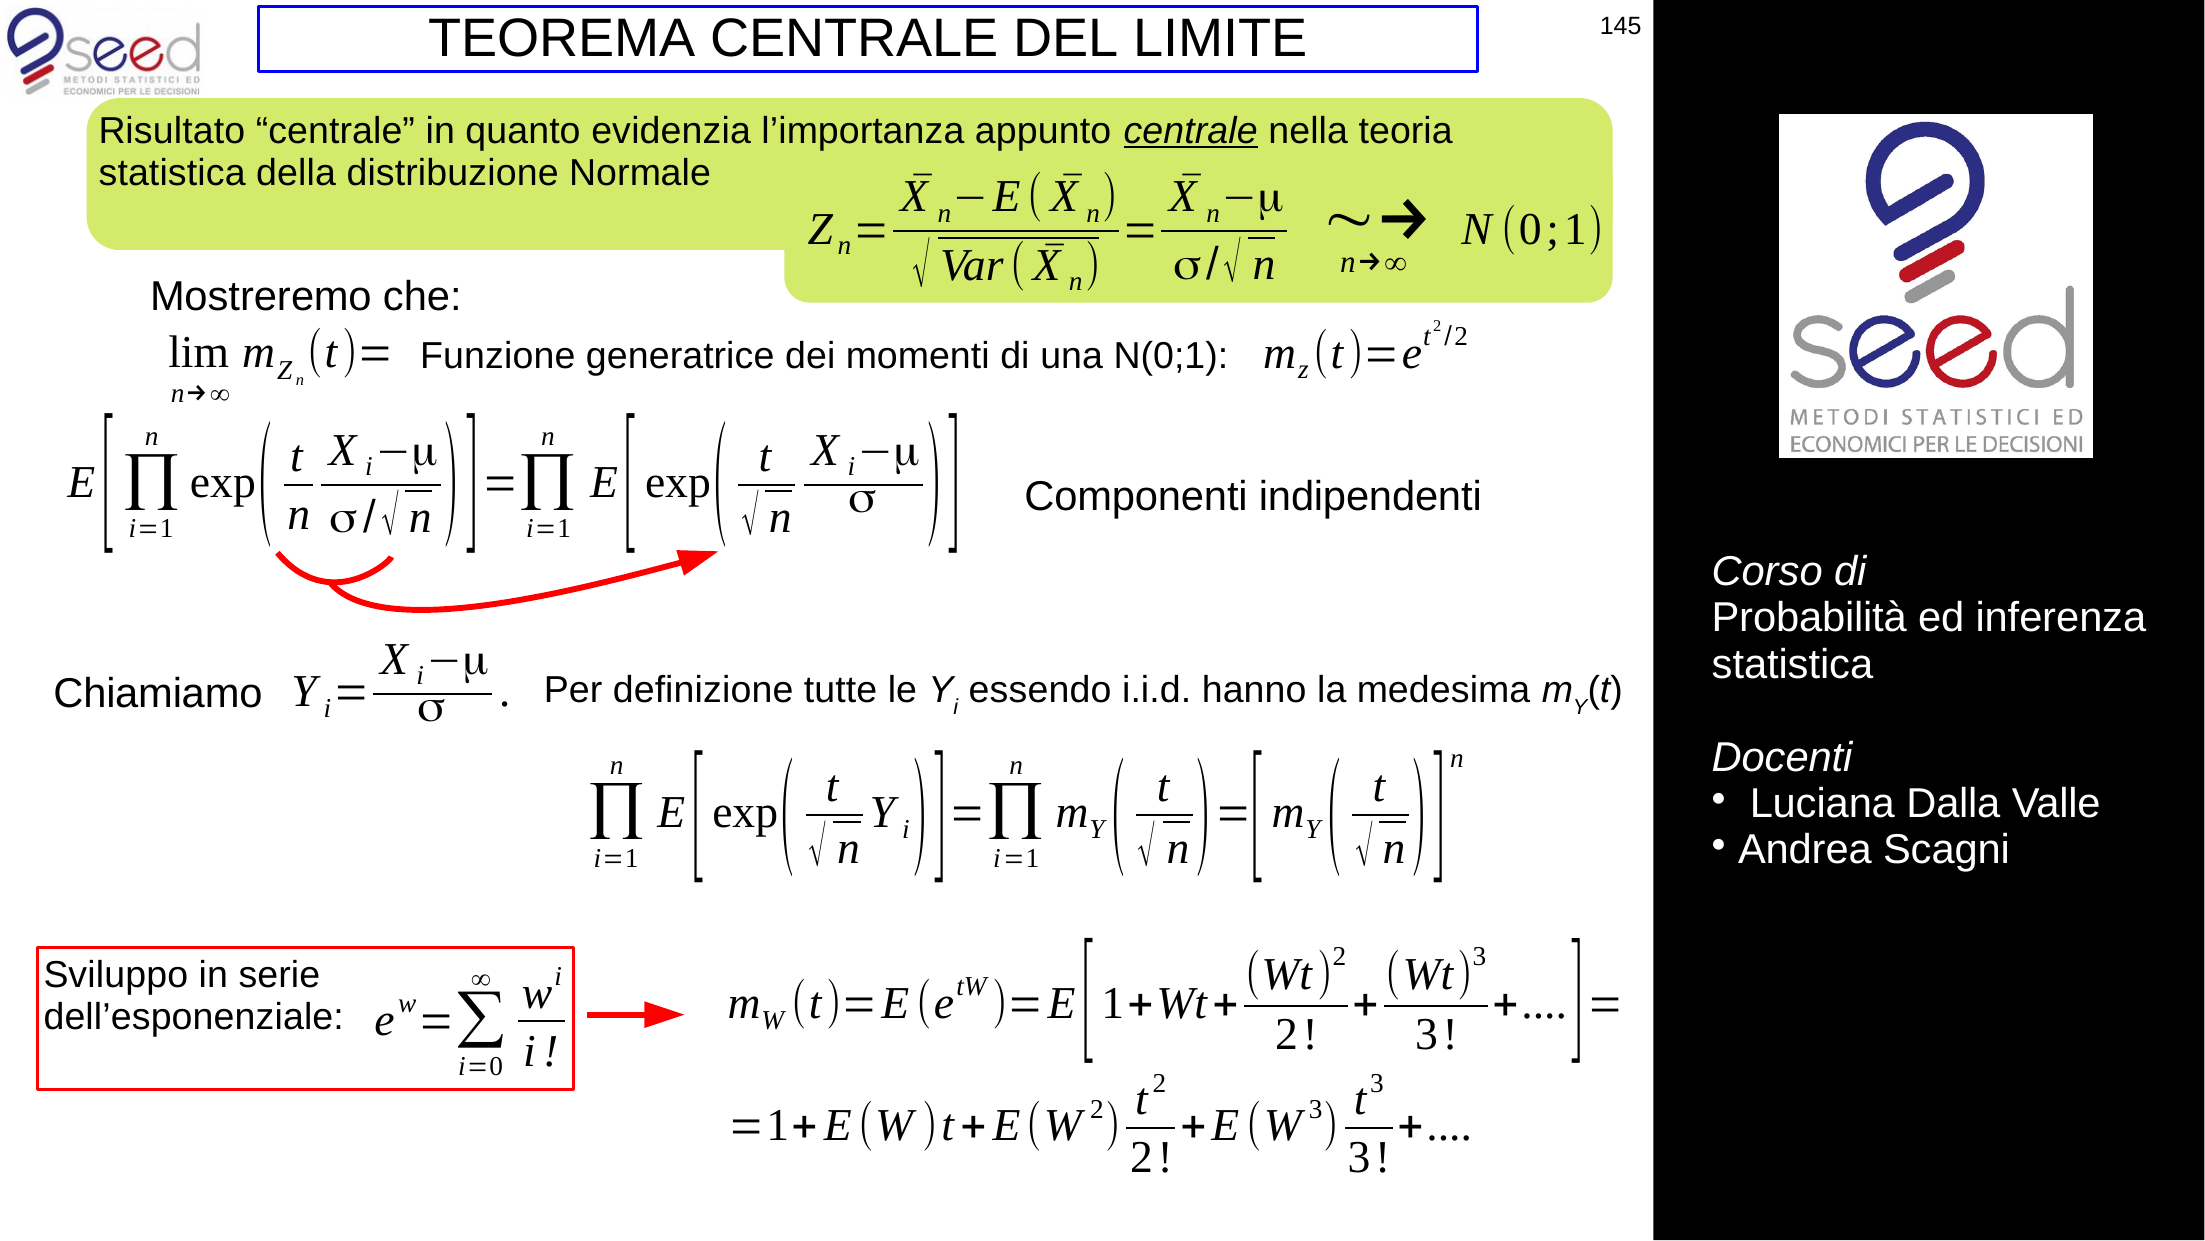

TEOREMA CENTRALE DEL LIMITE
Risultato “centrale” in quanto evidenzia l’importanza appunto centrale nella teoria statistica della distribuzione Normale
Mostreremo che:
Funzione generatrice dei momenti di una N(0;1):
Componenti indipendenti
Per definizione tutte le Yi essendo i.i.d. hanno la medesima mY(t)
Chiamiamo
Sviluppo in serie
dell’esponenziale: